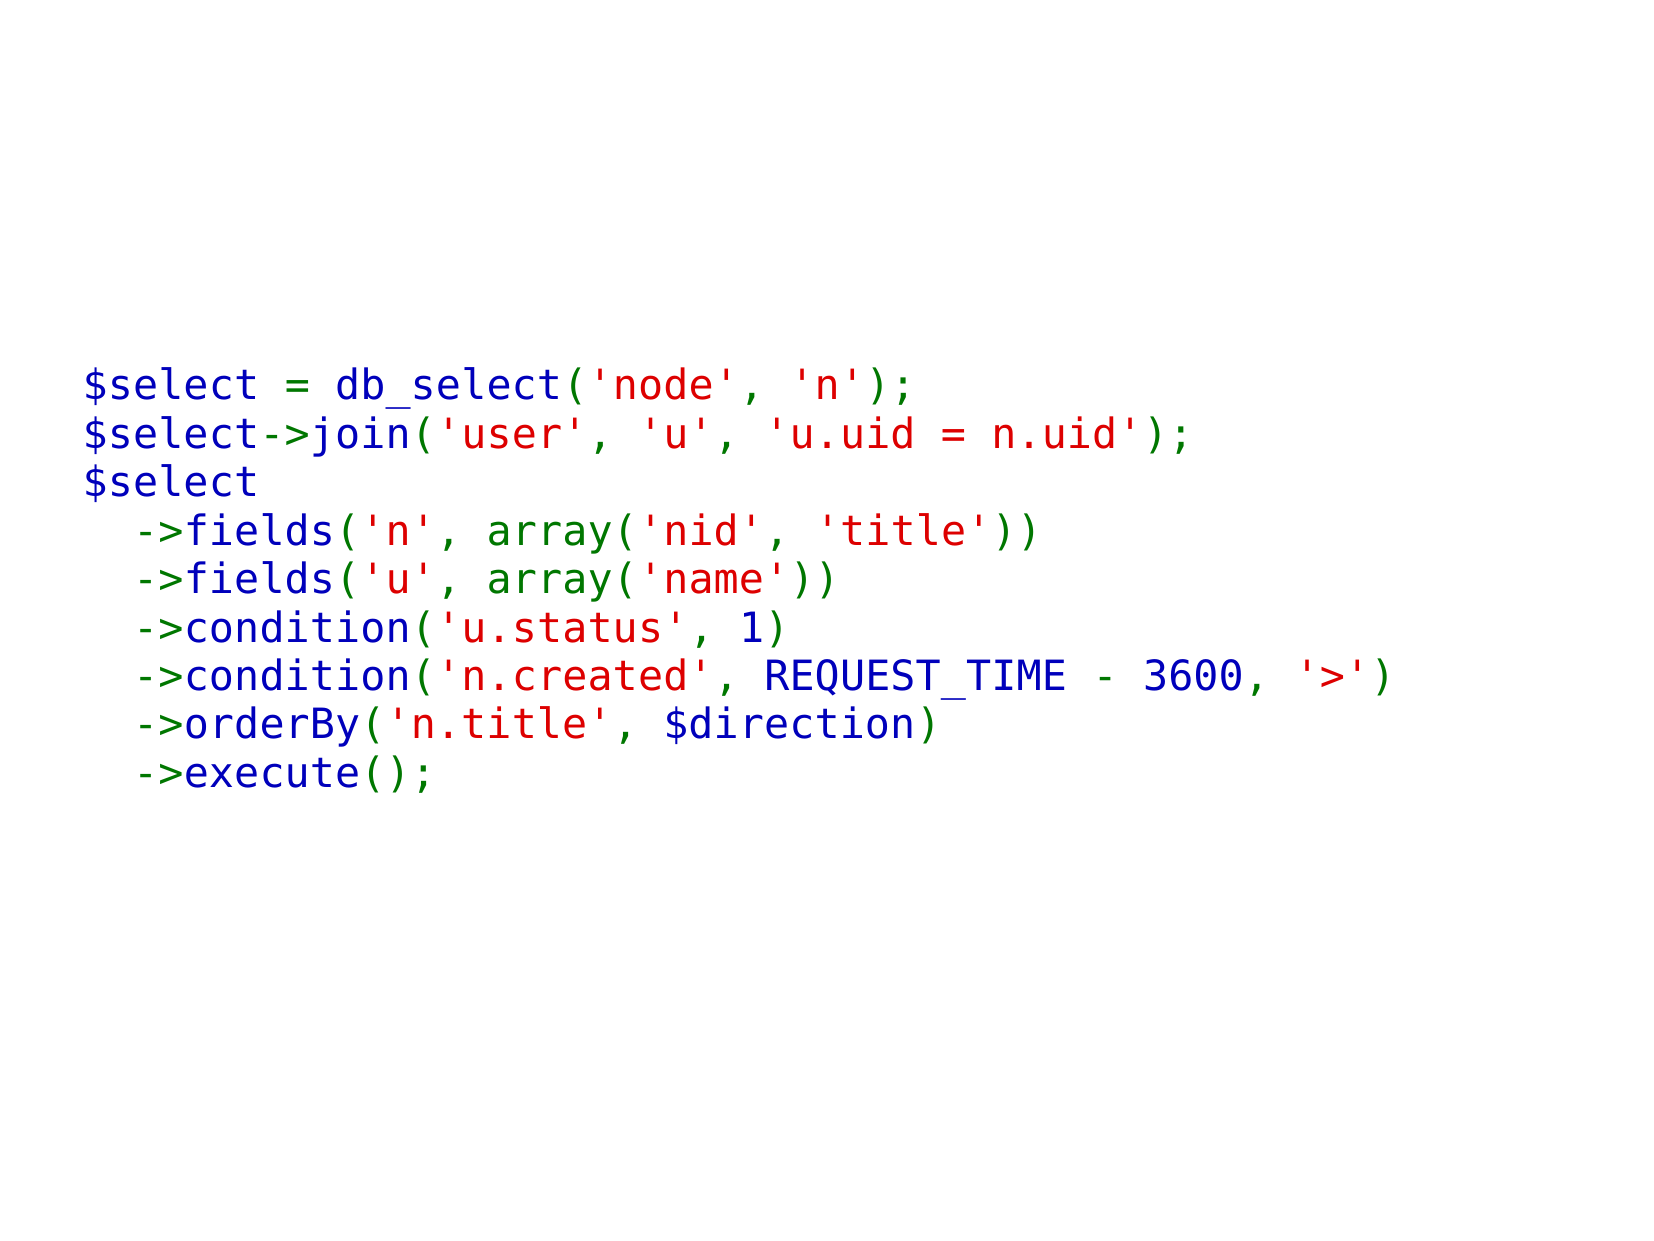

# $select = db_select('node', 'n'); $select->join('user', 'u', 'u.uid = n.uid'); $select   ->fields('n', array('nid', 'title'))   ->fields('u', array('name'))   ->condition('u.status', 1)   ->condition('n.created', REQUEST_TIME - 3600, '>')   ->orderBy('n.title', $direction)   ->execute();